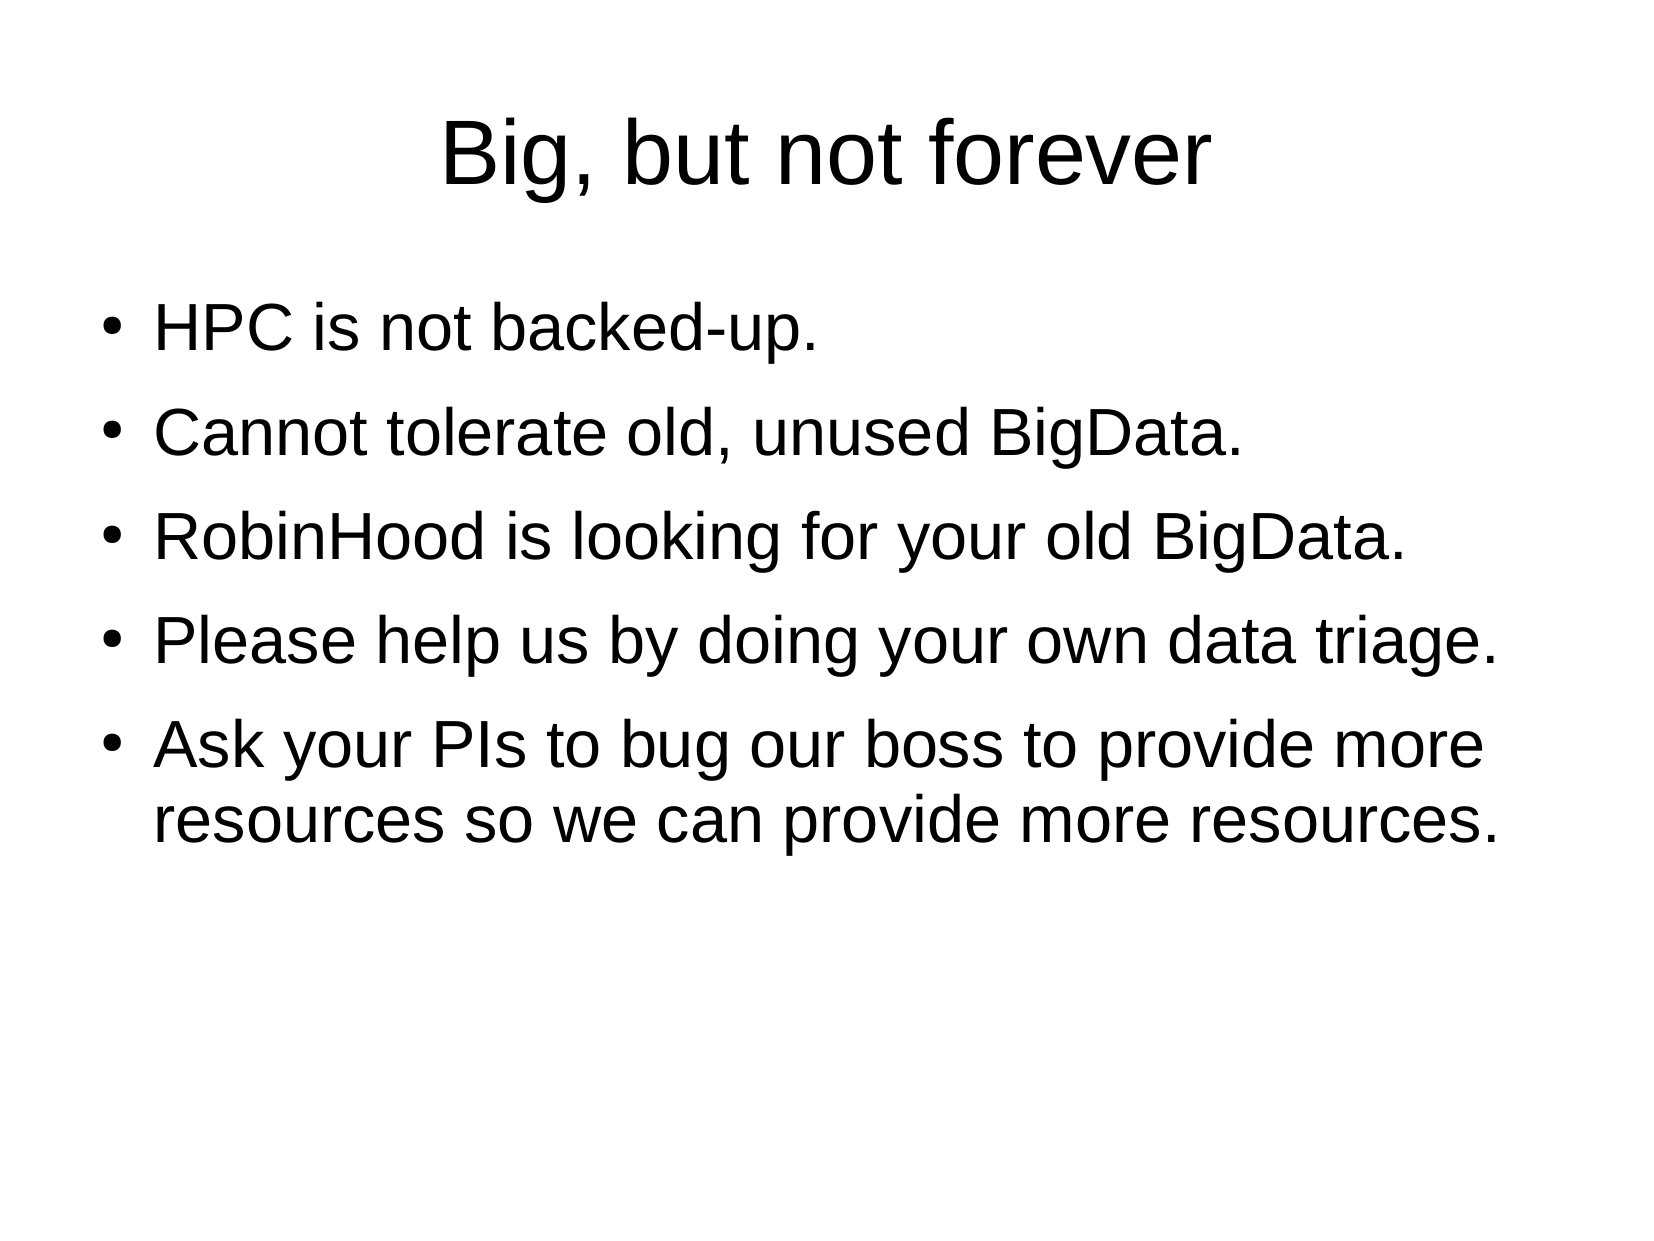

# Big, but not forever
HPC is not backed-up.
Cannot tolerate old, unused BigData.
RobinHood is looking for your old BigData.
Please help us by doing your own data triage.
Ask your PIs to bug our boss to provide more resources so we can provide more resources.